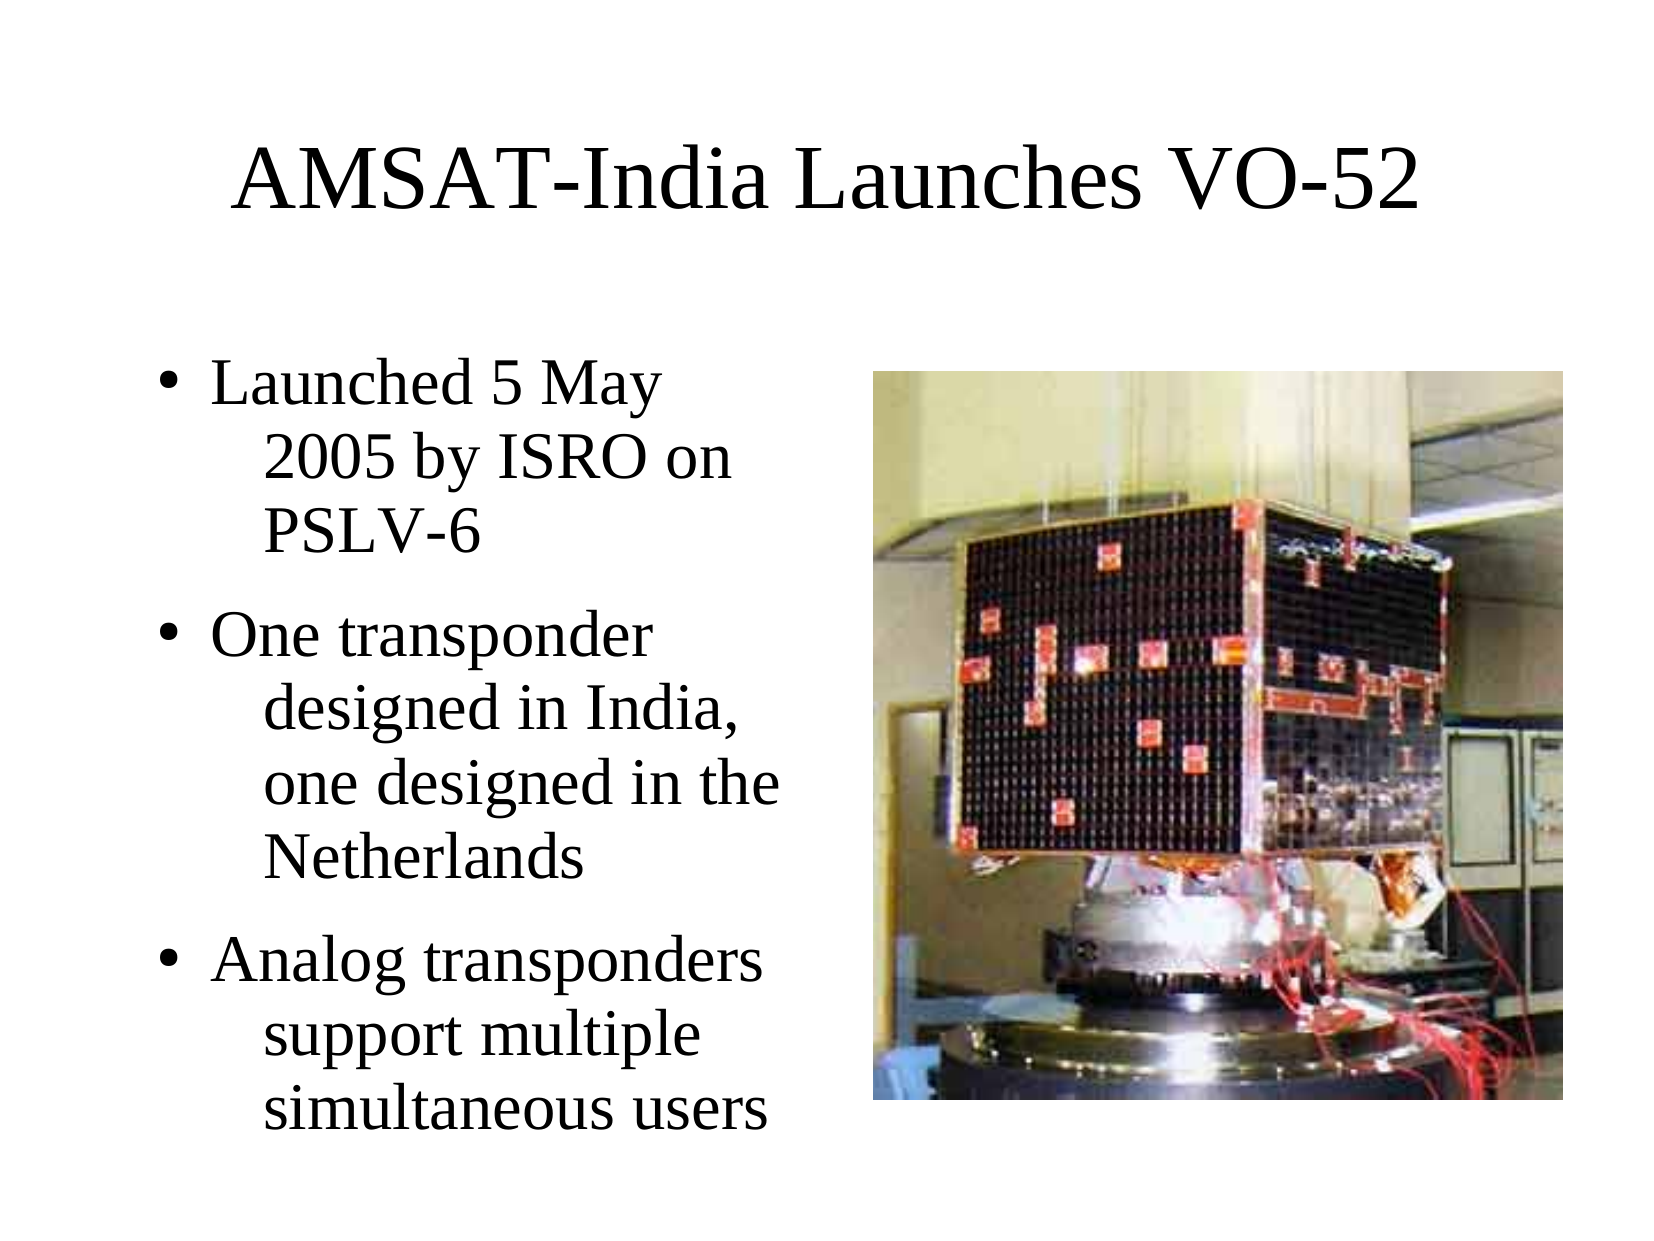

# AMSAT-India Launches VO-52
Launched 5 May 2005 by ISRO on PSLV-6
One transponder designed in India, one designed in the Netherlands
Analog transponders support multiple simultaneous users